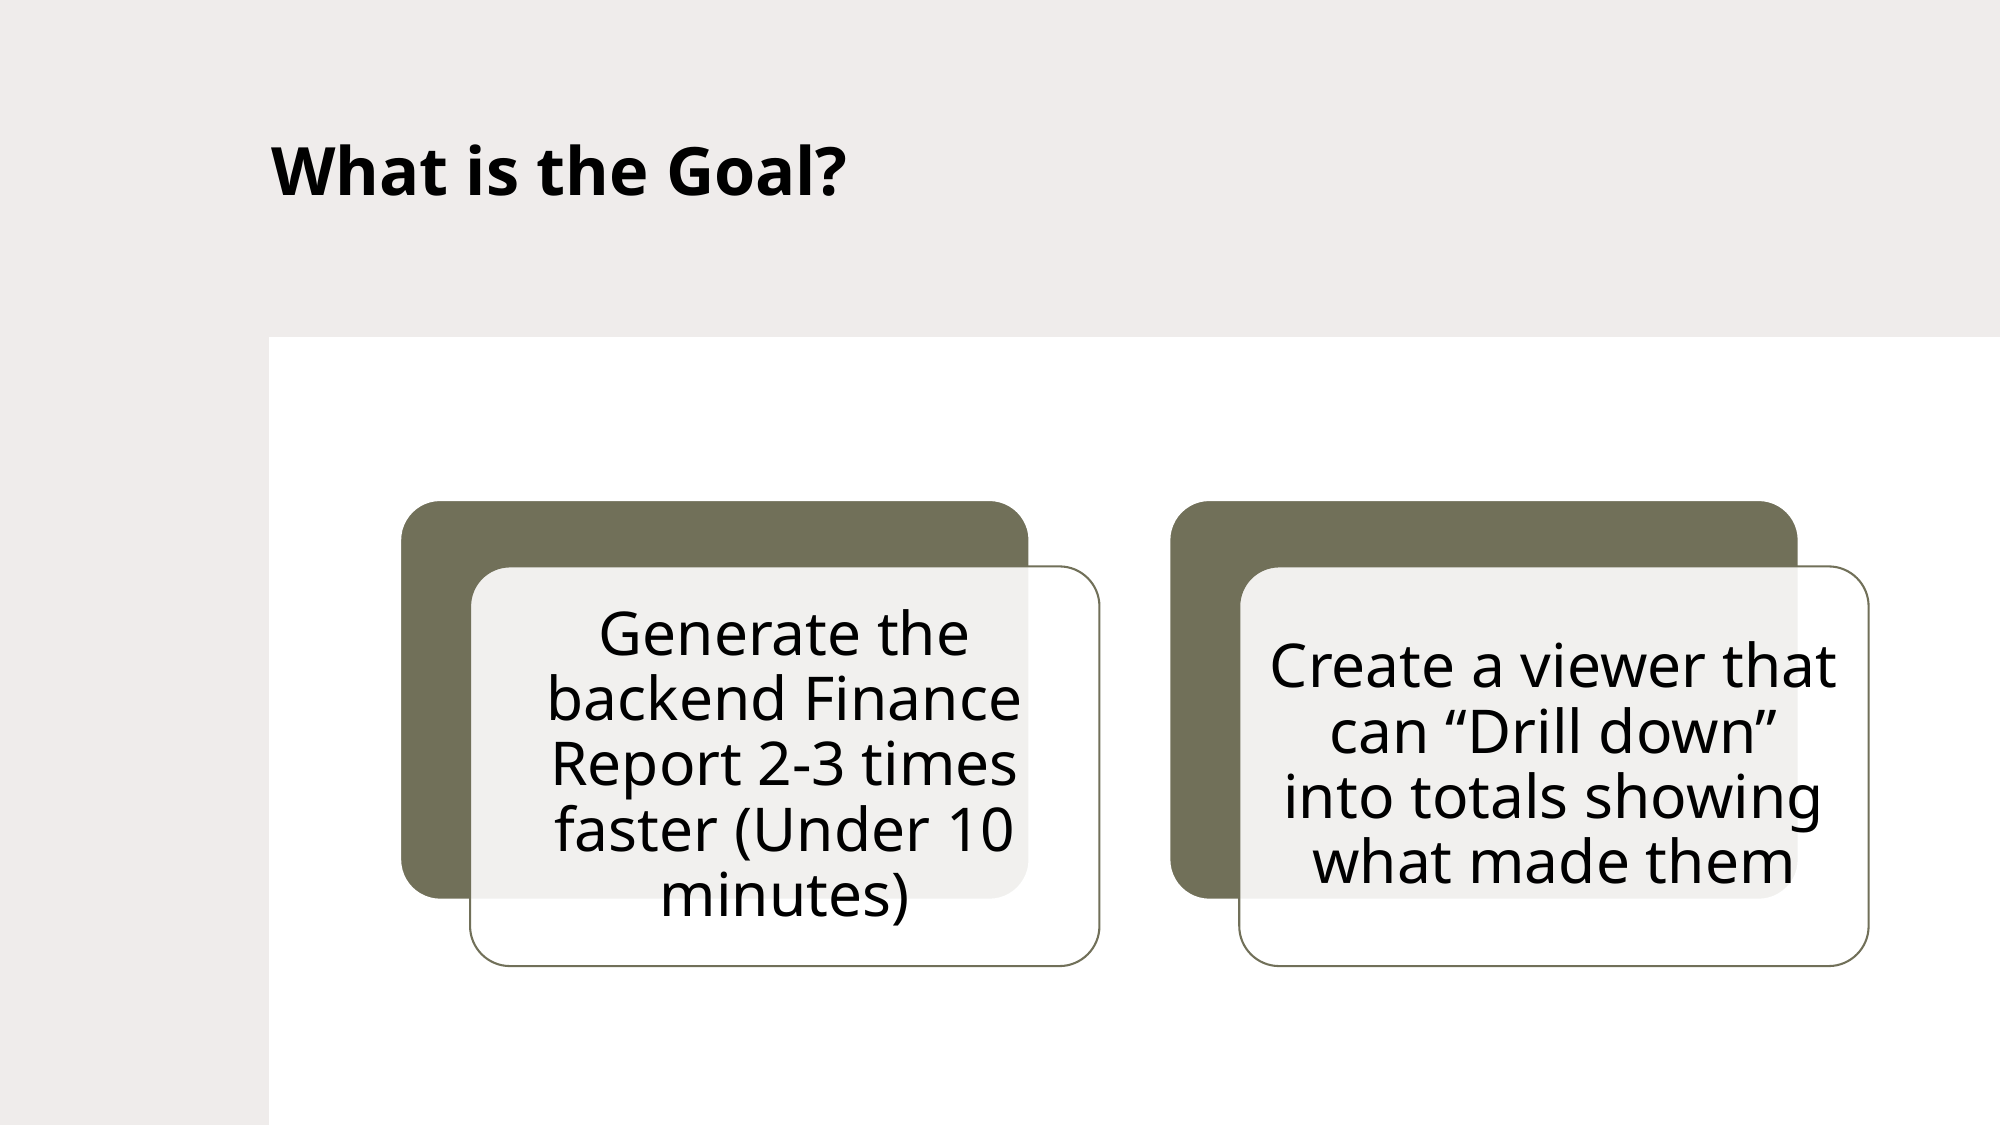

# What is the Goal?
Generate the backend Finance Report 2-3 times faster (Under 10 minutes)
Create a viewer that can “Drill down” into totals showing what made them